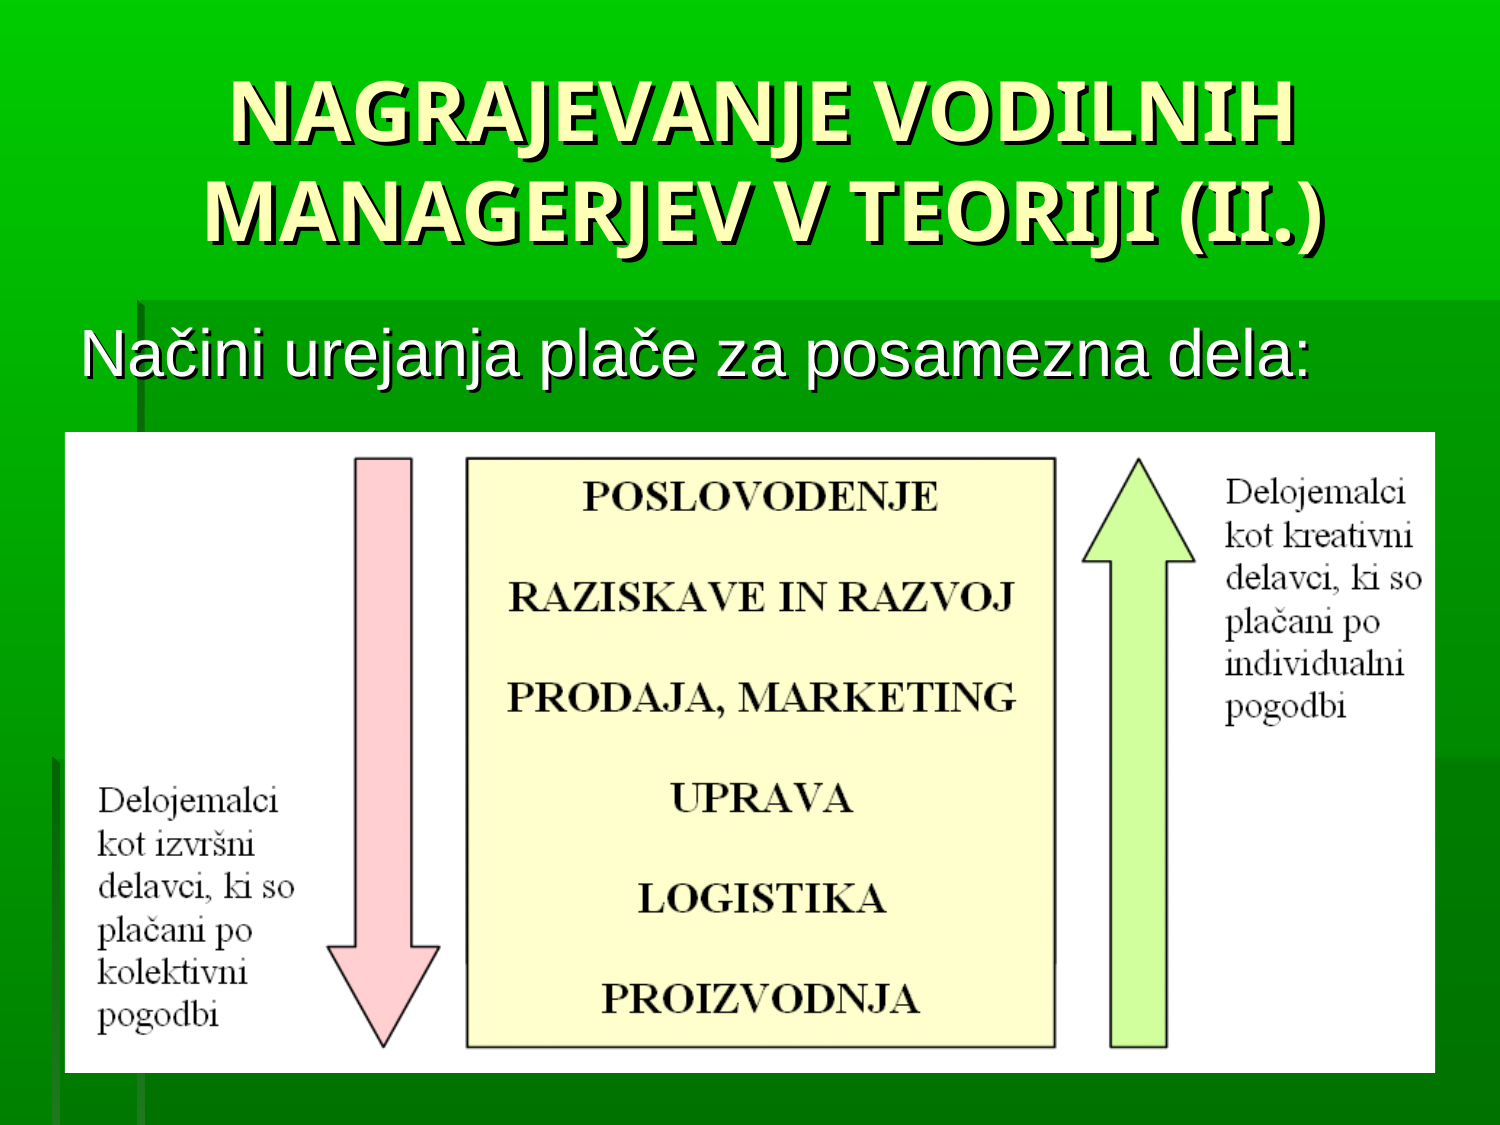

# NAGRAJEVANJE VODILNIH MANAGERJEV V TEORIJI (II.)
Načini urejanja plače za posamezna dela: